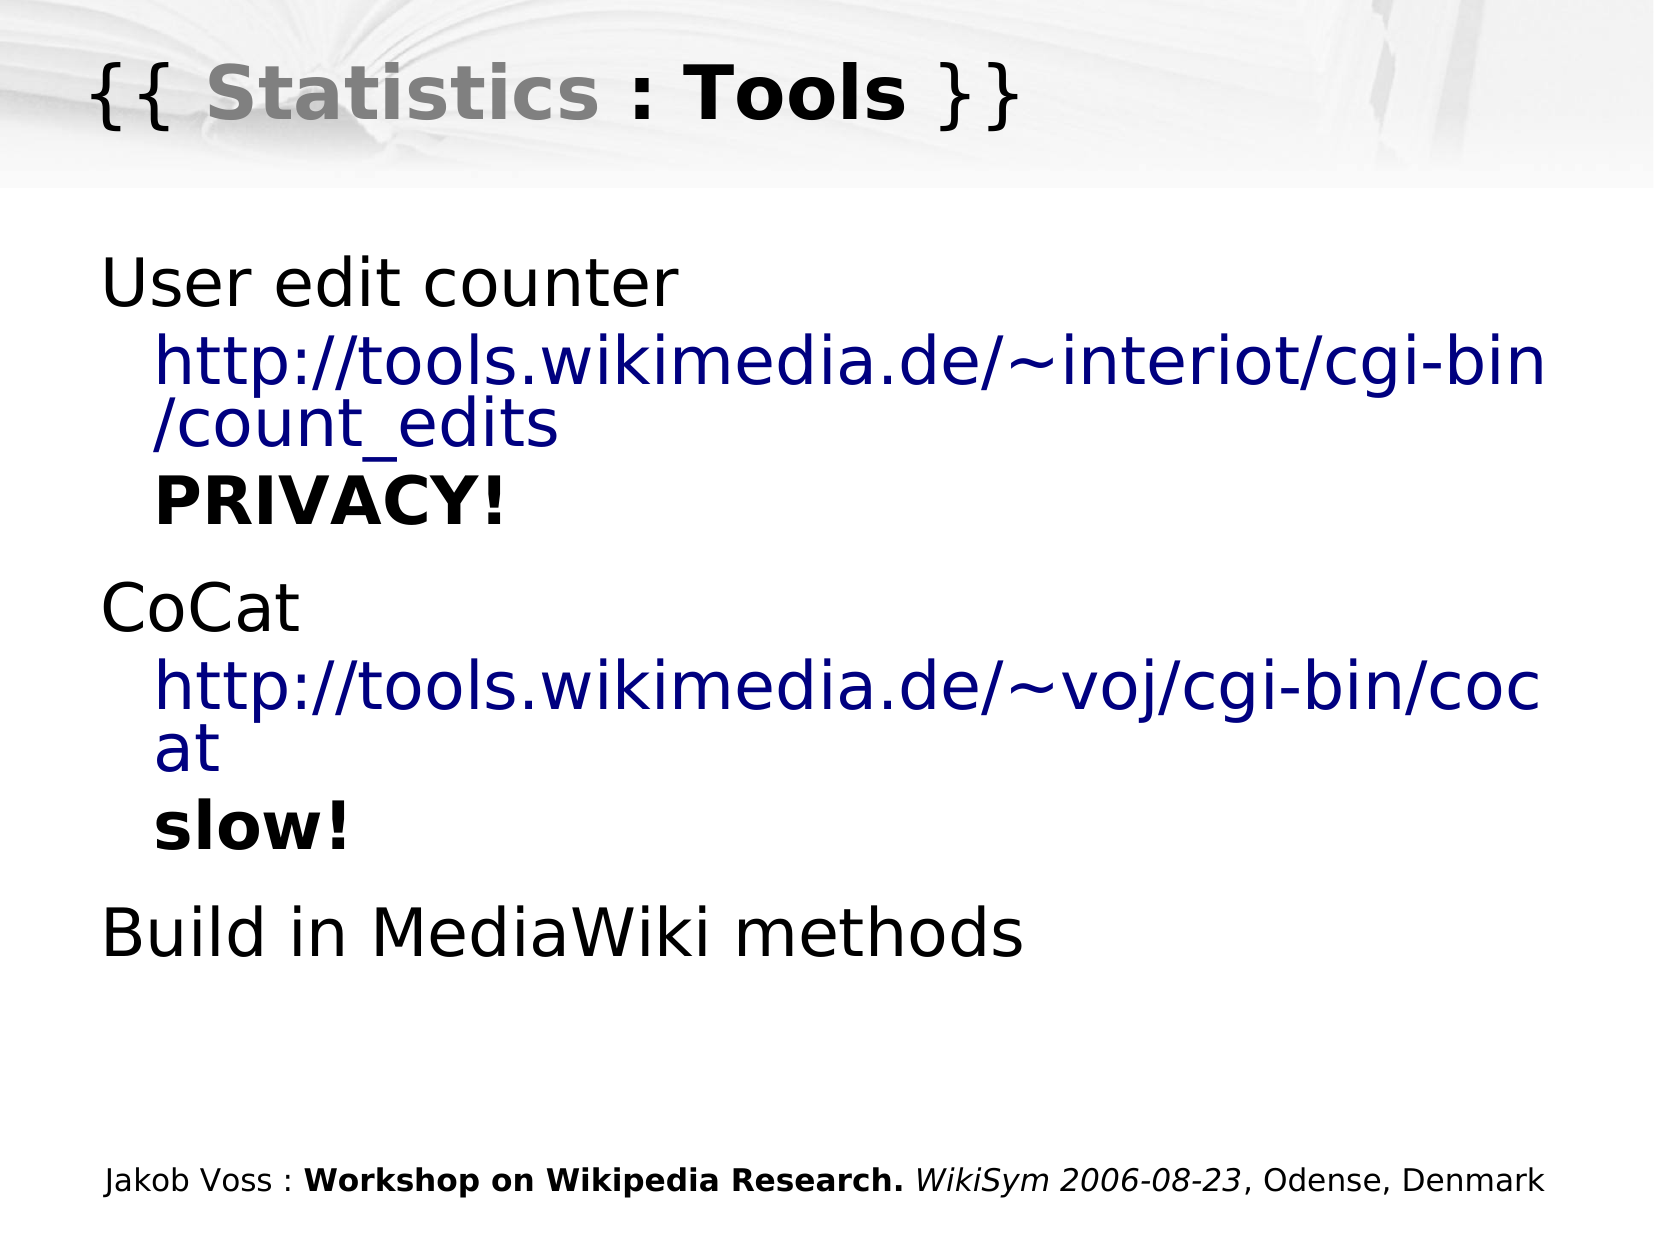

# {{ Statistics : Tools }}
User edit counter http://tools.wikimedia.de/~interiot/cgi-bin/count_editsPRIVACY!
CoCat
http://tools.wikimedia.de/~voj/cgi-bin/cocatslow!
Build in MediaWiki methods